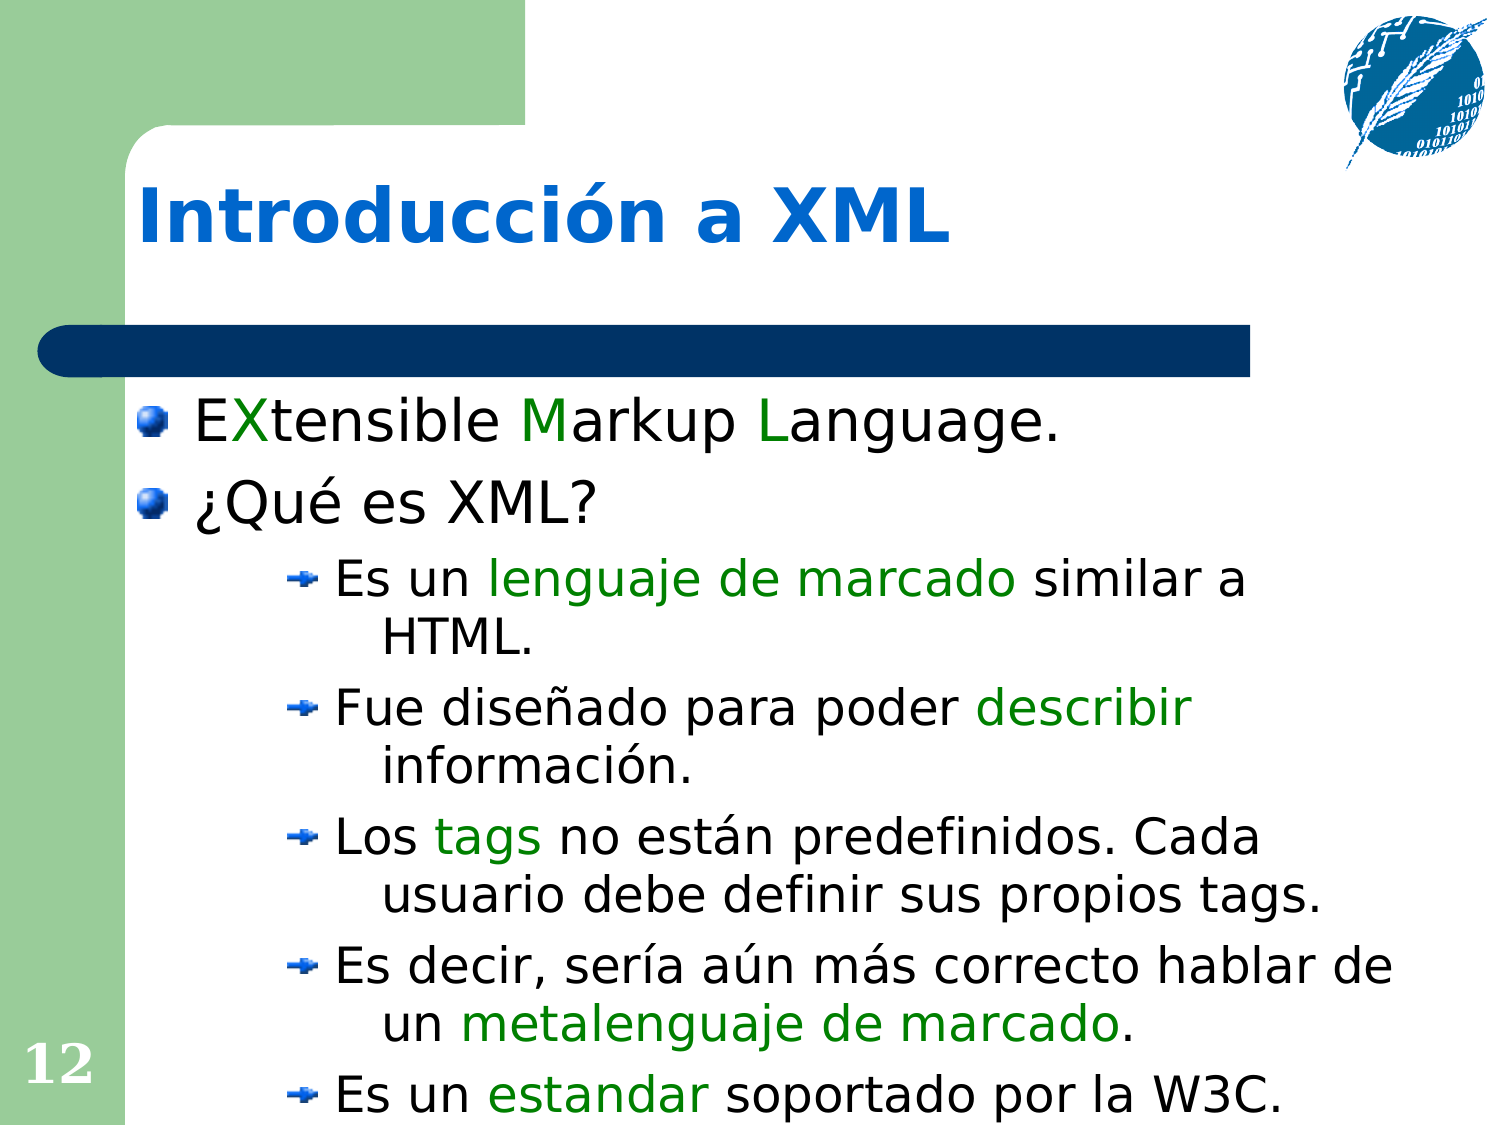

# Introducción a XML
EXtensible Markup Language.
¿Qué es XML?
Es un lenguaje de marcado similar a HTML.
Fue diseñado para poder describir información.
Los tags no están predefinidos. Cada usuario debe definir sus propios tags.
Es decir, sería aún más correcto hablar de un metalenguaje de marcado.
Es un estandar soportado por la W3C.
12